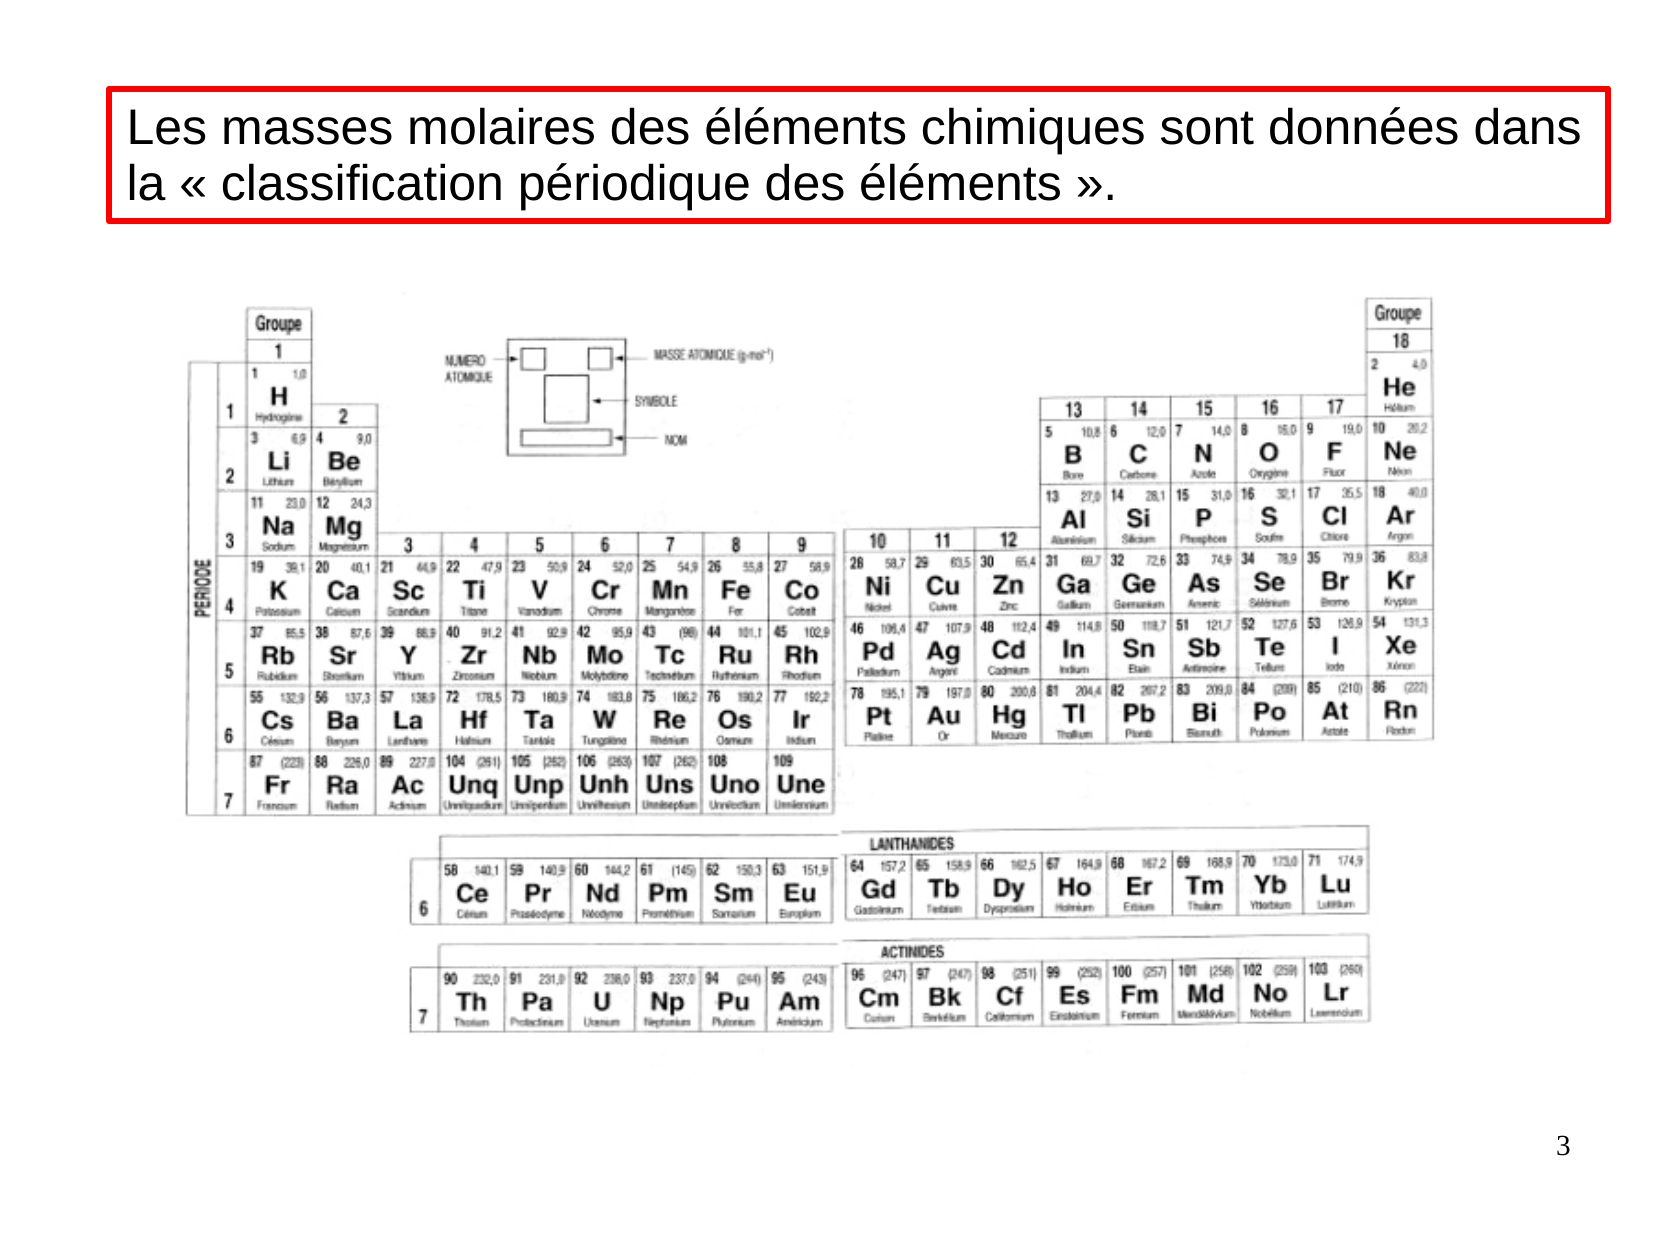

Les masses molaires des éléments chimiques sont données dans
la « classification périodique des éléments ».
3